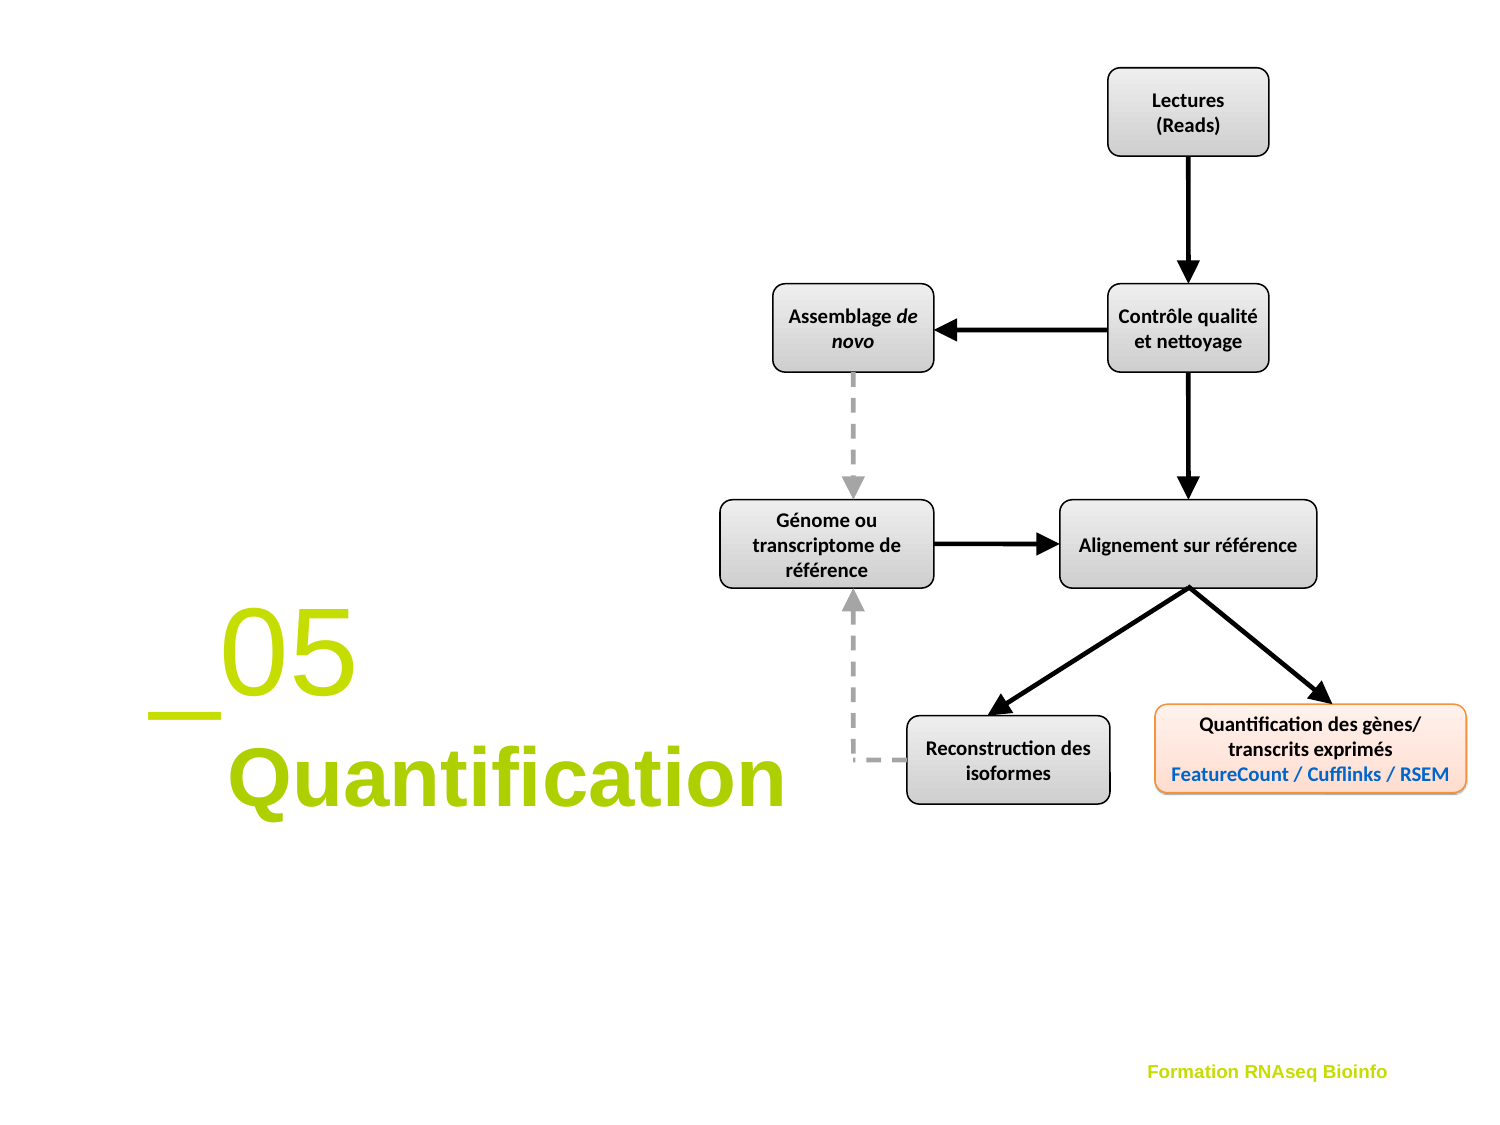

Lectures
(Reads)
Assemblage de novo
Contrôle qualité
et nettoyage
Génome ou transcriptome de référence
Alignement sur référence
_05
Quantification des gènes/ transcrits exprimés
FeatureCount / Cufflinks / RSEM
Reconstruction des isoformes
Quantification